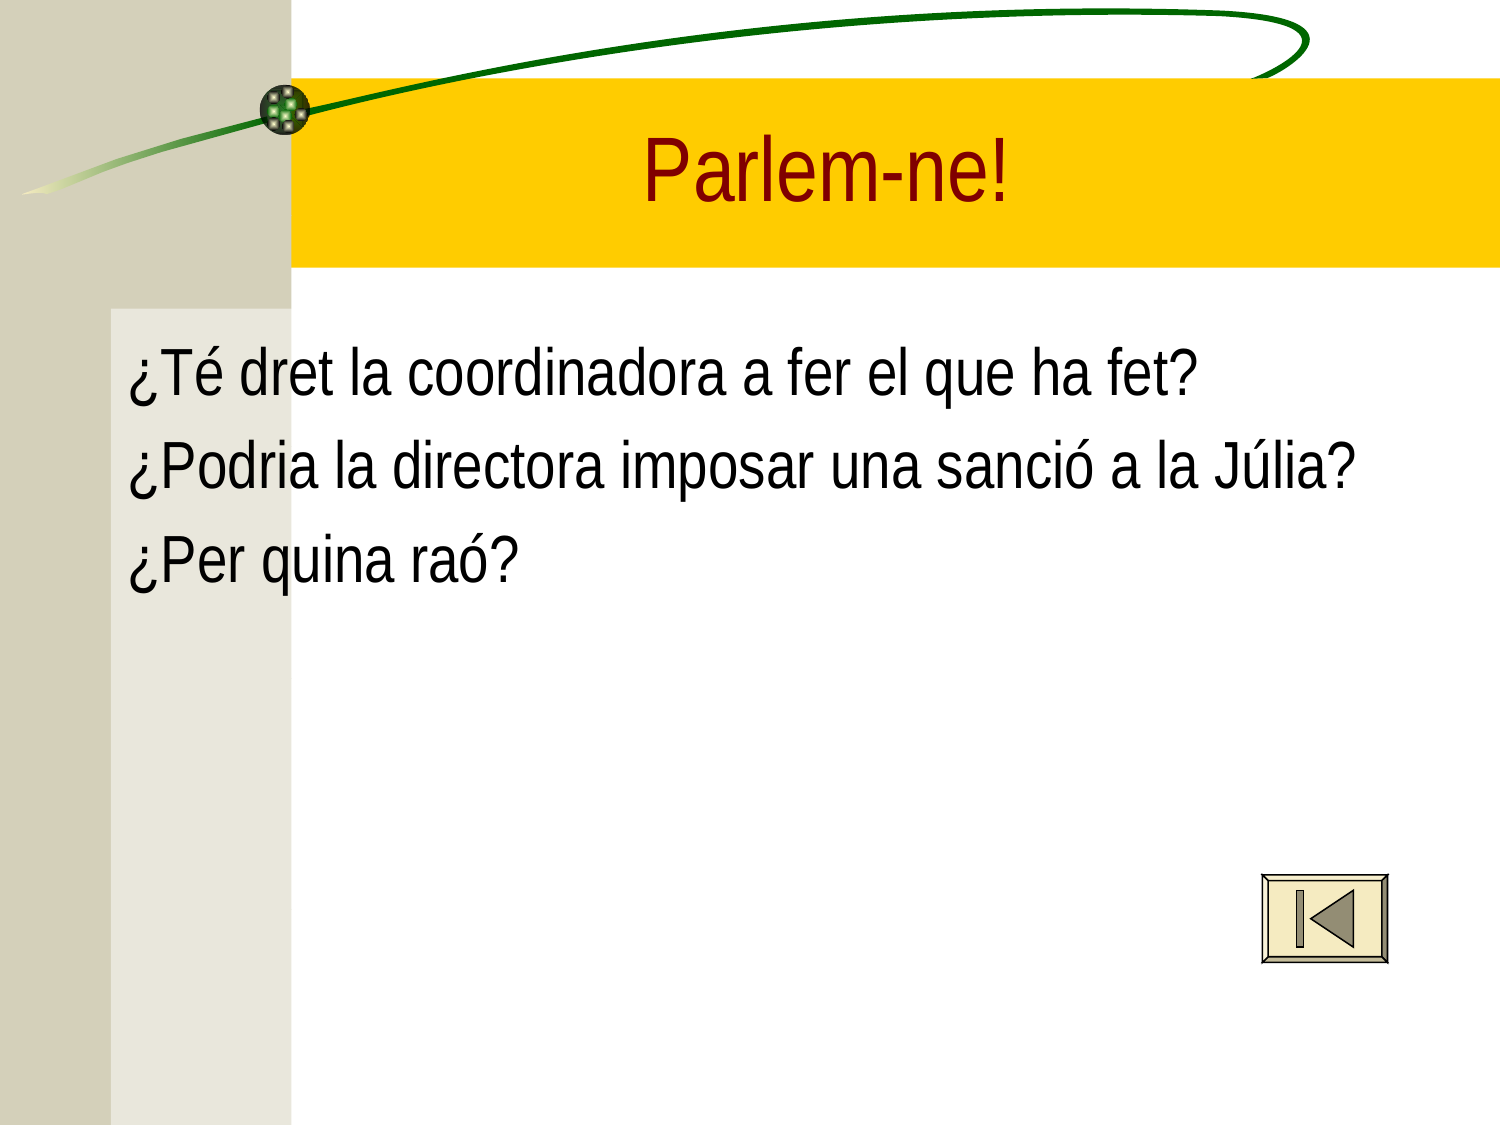

# Parlem-ne!
¿Té dret la coordinadora a fer el que ha fet?
¿Podria la directora imposar una sanció a la Júlia?
¿Per quina raó?